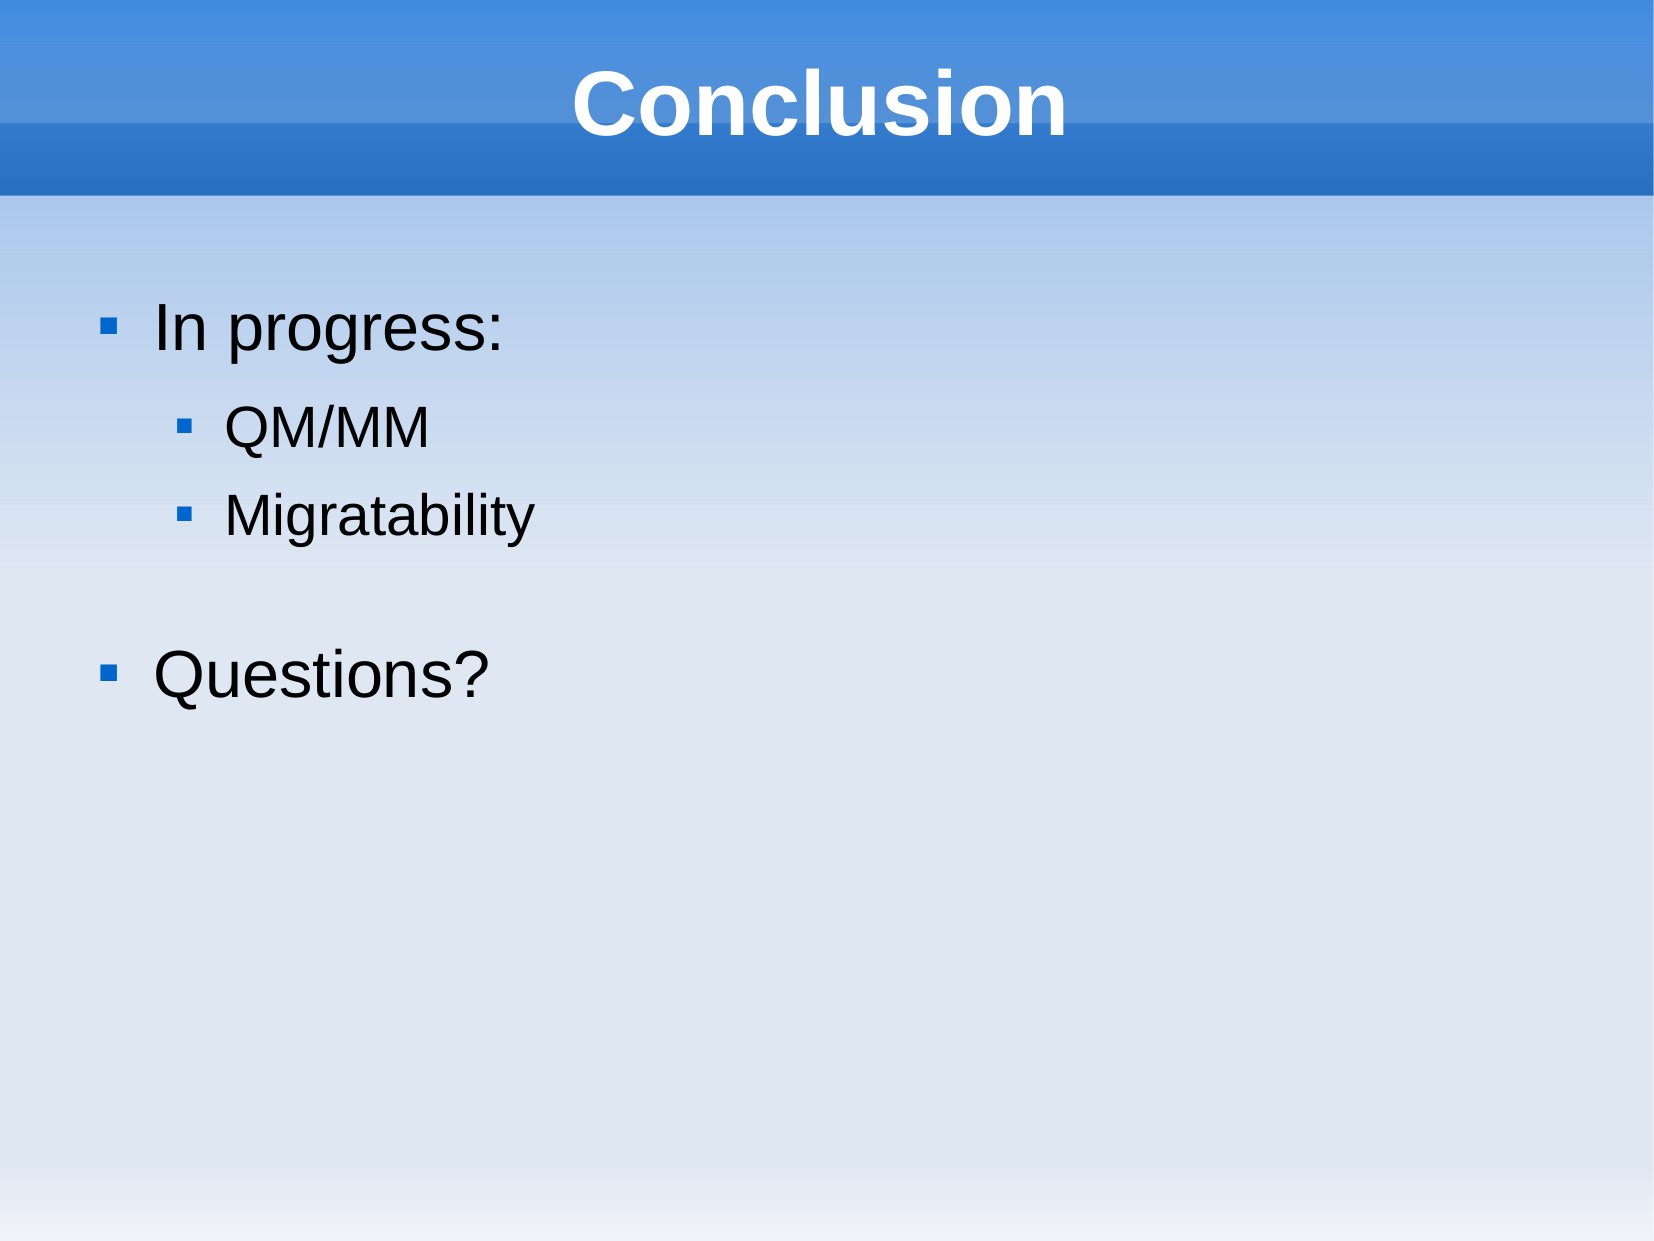

# Conclusion
In progress:
QM/MM
Migratability
Questions?